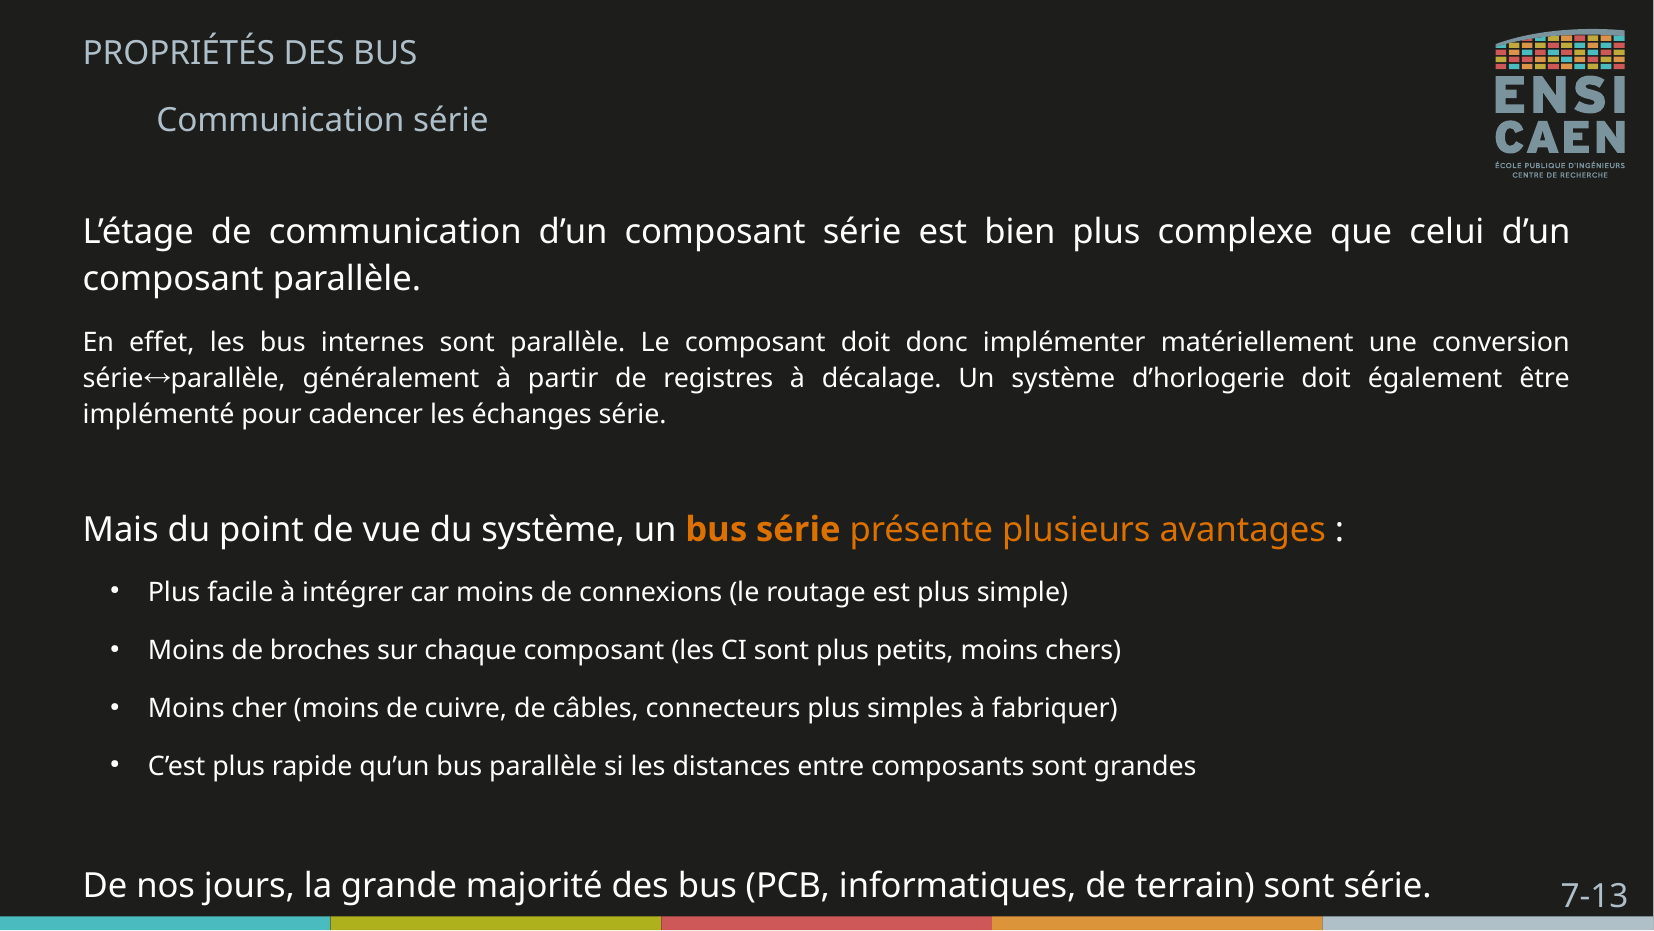

# PROPRIÉTÉS DES BUS Communication série
L’étage de communication d’un composant série est bien plus complexe que celui d’un composant parallèle.
En effet, les bus internes sont parallèle. Le composant doit donc implémenter matériellement une conversion série↔parallèle, généralement à partir de registres à décalage. Un système d’horlogerie doit également être implémenté pour cadencer les échanges série.
Mais du point de vue du système, un bus série présente plusieurs avantages :
Plus facile à intégrer car moins de connexions (le routage est plus simple)
Moins de broches sur chaque composant (les CI sont plus petits, moins chers)
Moins cher (moins de cuivre, de câbles, connecteurs plus simples à fabriquer)
C’est plus rapide qu’un bus parallèle si les distances entre composants sont grandes
De nos jours, la grande majorité des bus (PCB, informatiques, de terrain) sont série.